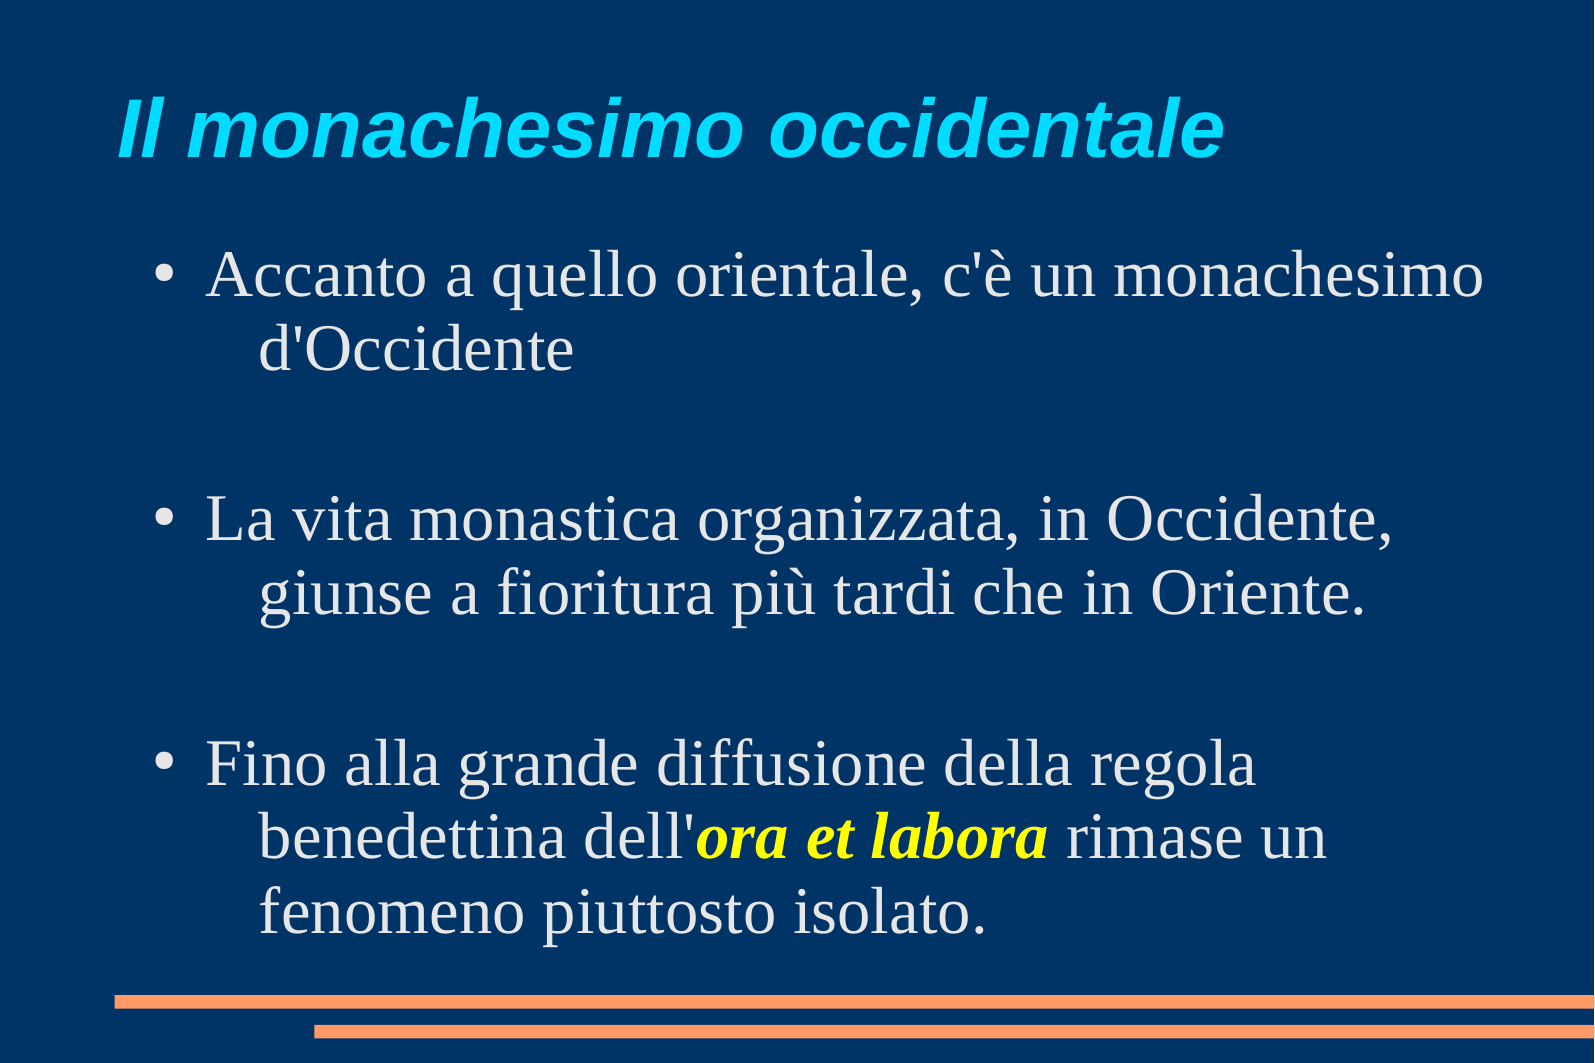

# Il monachesimo occidentale
Accanto a quello orientale, c'è un monachesimo d'Occidente
La vita monastica organizzata, in Occidente, giunse a fioritura più tardi che in Oriente.
Fino alla grande diffusione della regola benedettina dell'ora et labora rimase un fenomeno piuttosto isolato.